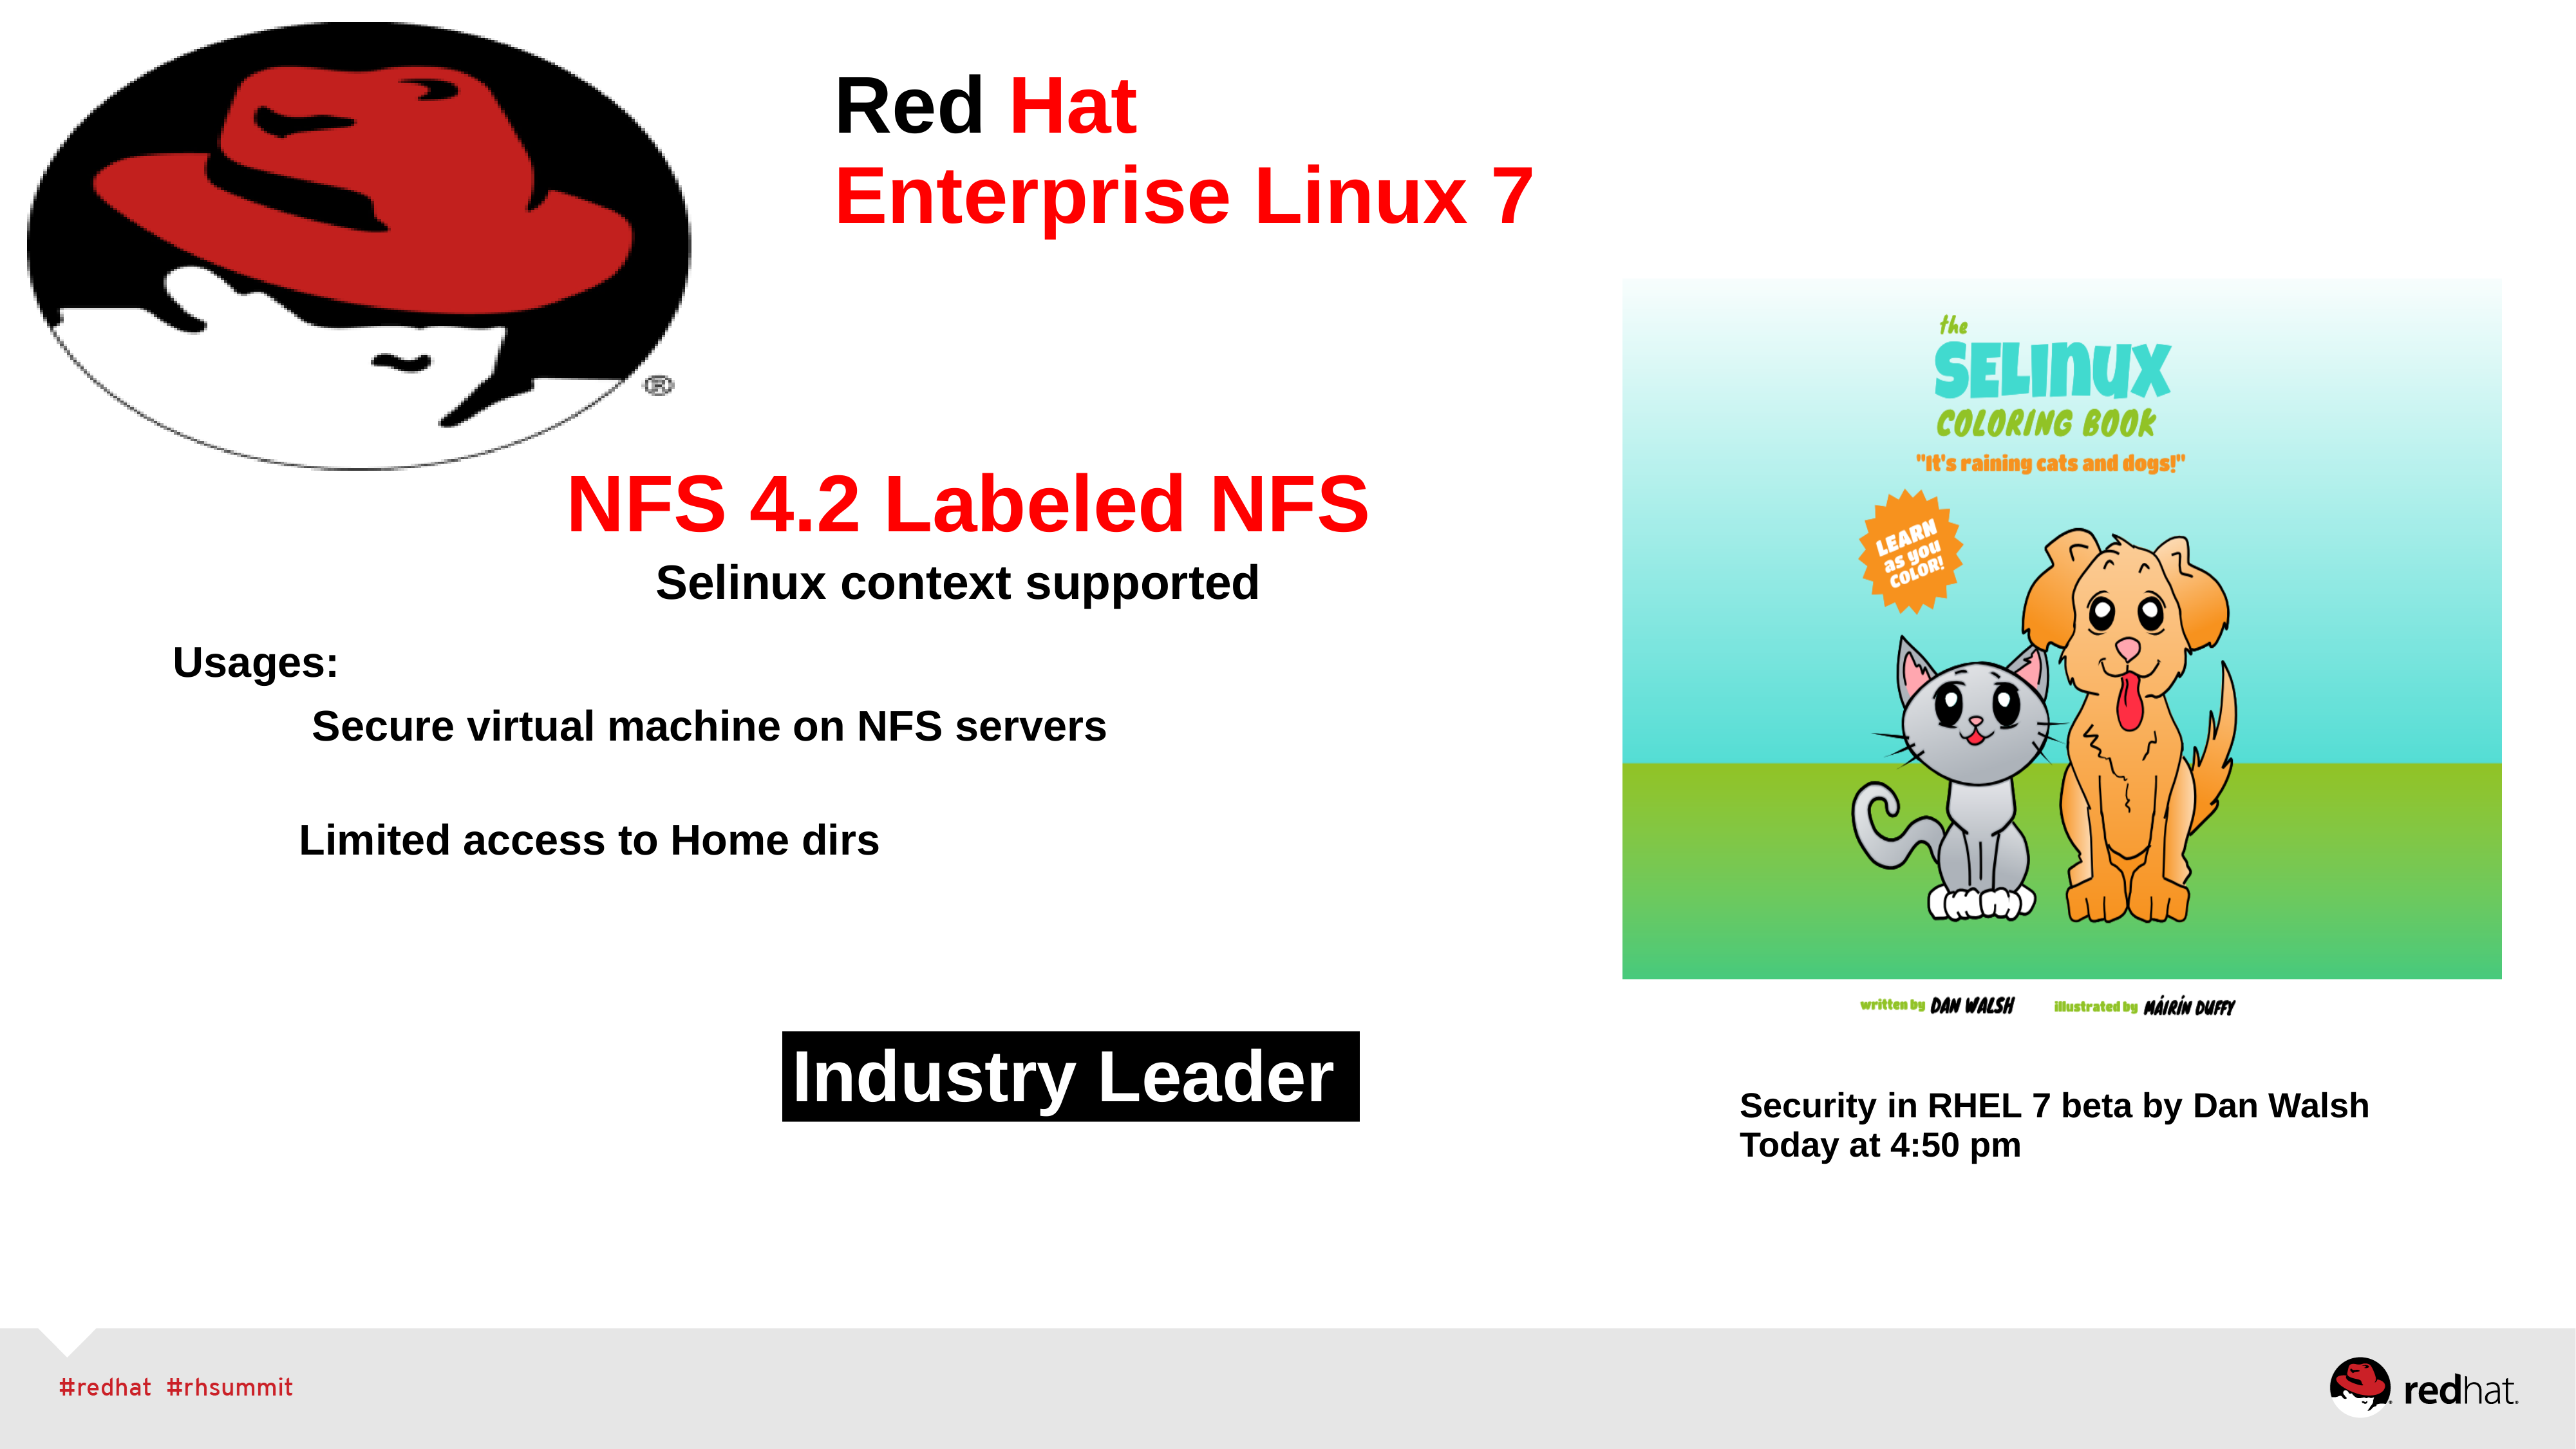

Red Hat
Enterprise Linux 7
Security in RHEL 7 beta by Dan Walsh Today at 4:50 pm
NFS 4.2 Labeled NFS
Selinux context supported
Usages:
Secure virtual machine on NFS servers
Limited access to Home dirs
Industry Leader